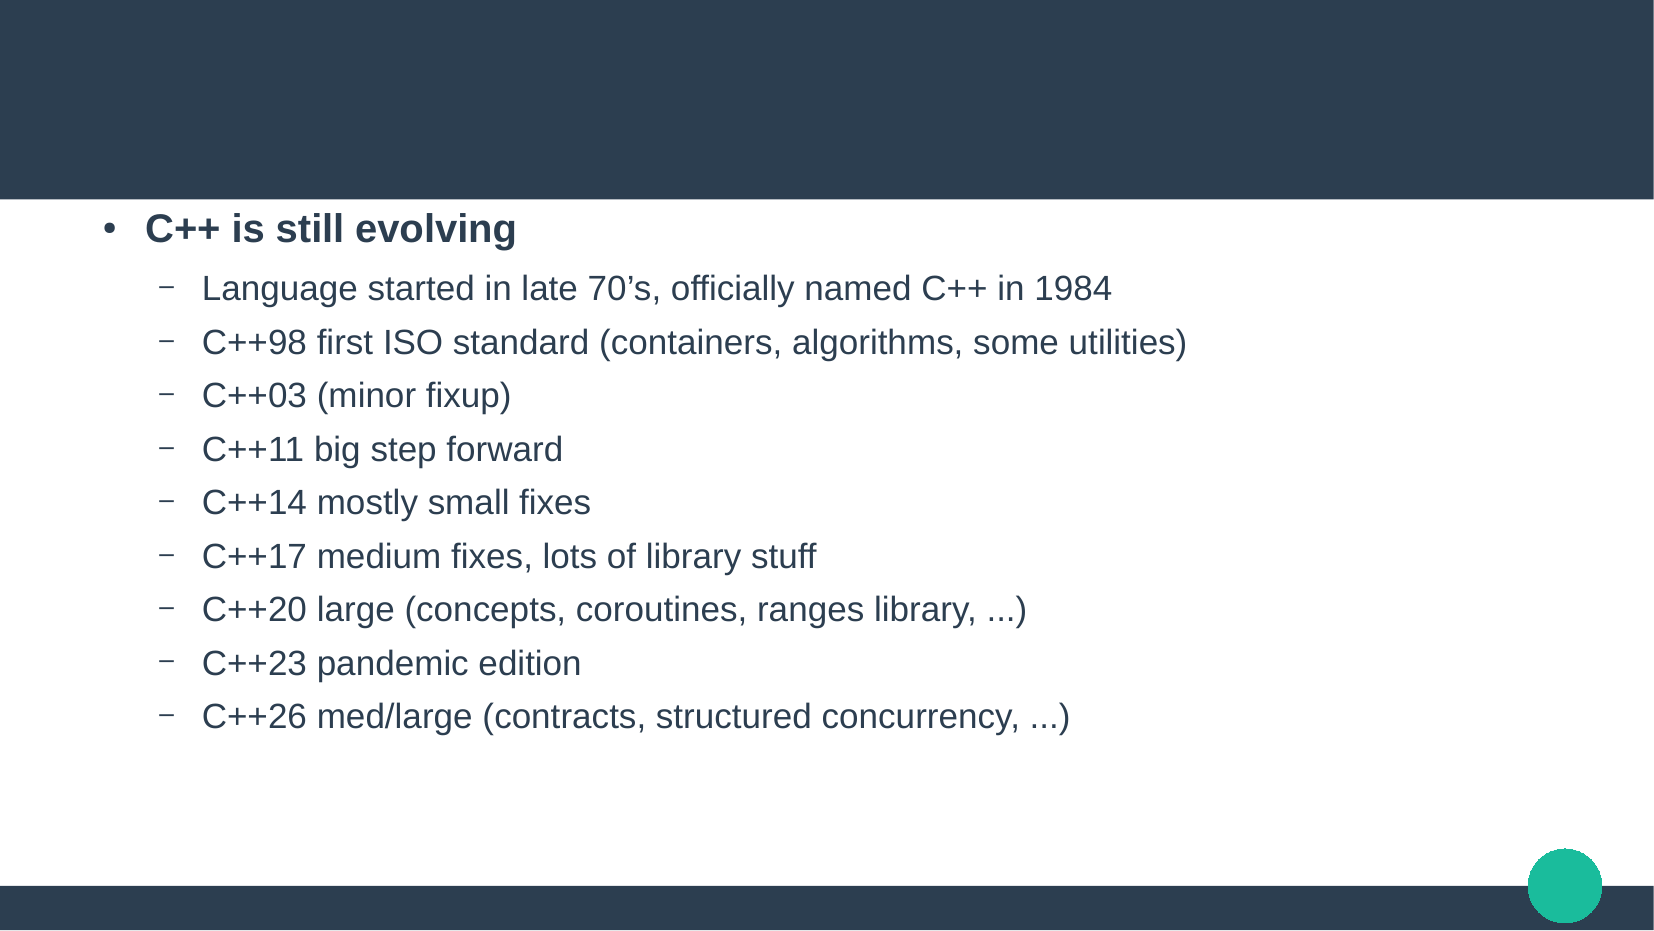

#
C++ is still evolving
Language started in late 70’s, officially named C++ in 1984
C++98 first ISO standard (containers, algorithms, some utilities)
C++03 (minor fixup)
C++11 big step forward
C++14 mostly small fixes
C++17 medium fixes, lots of library stuff
C++20 large (concepts, coroutines, ranges library, ...)
C++23 pandemic edition
C++26 med/large (contracts, structured concurrency, ...)